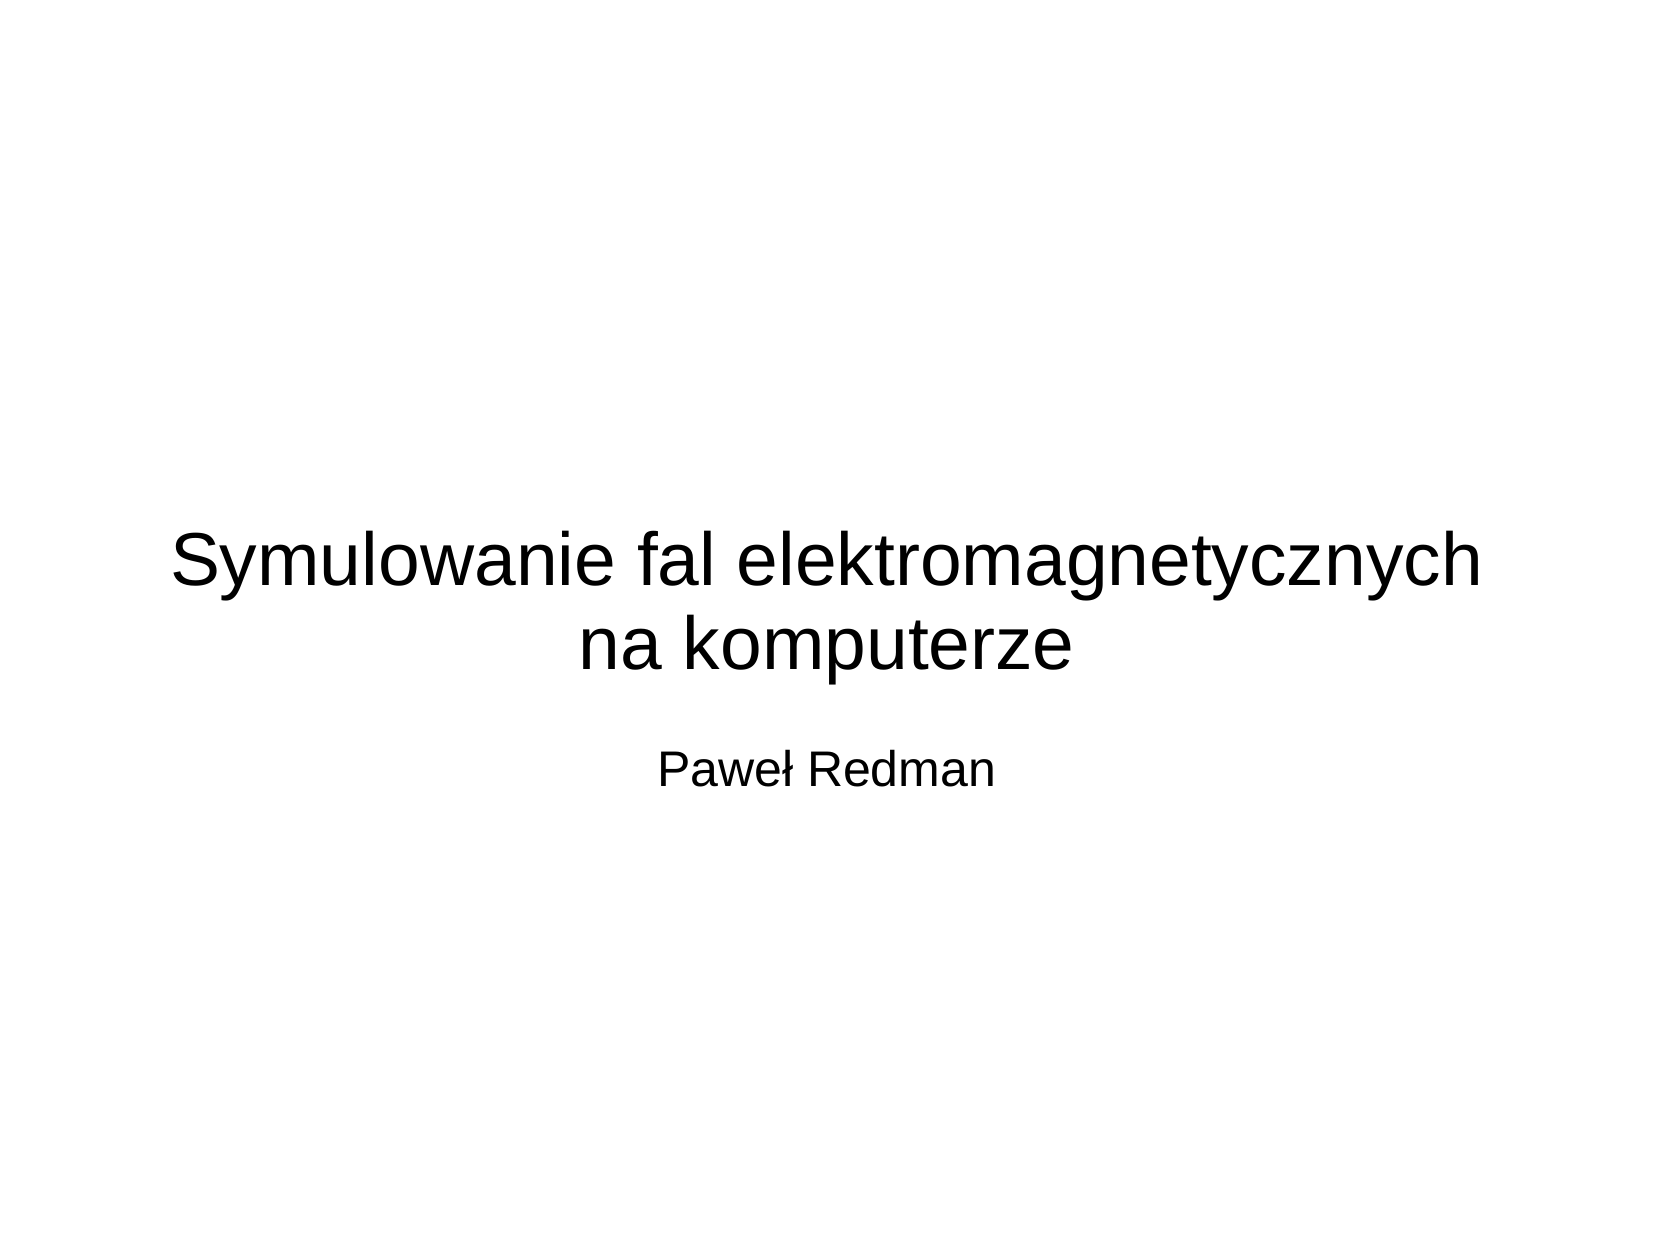

Symulowanie fal elektromagnetycznych na komputerze
Paweł Redman